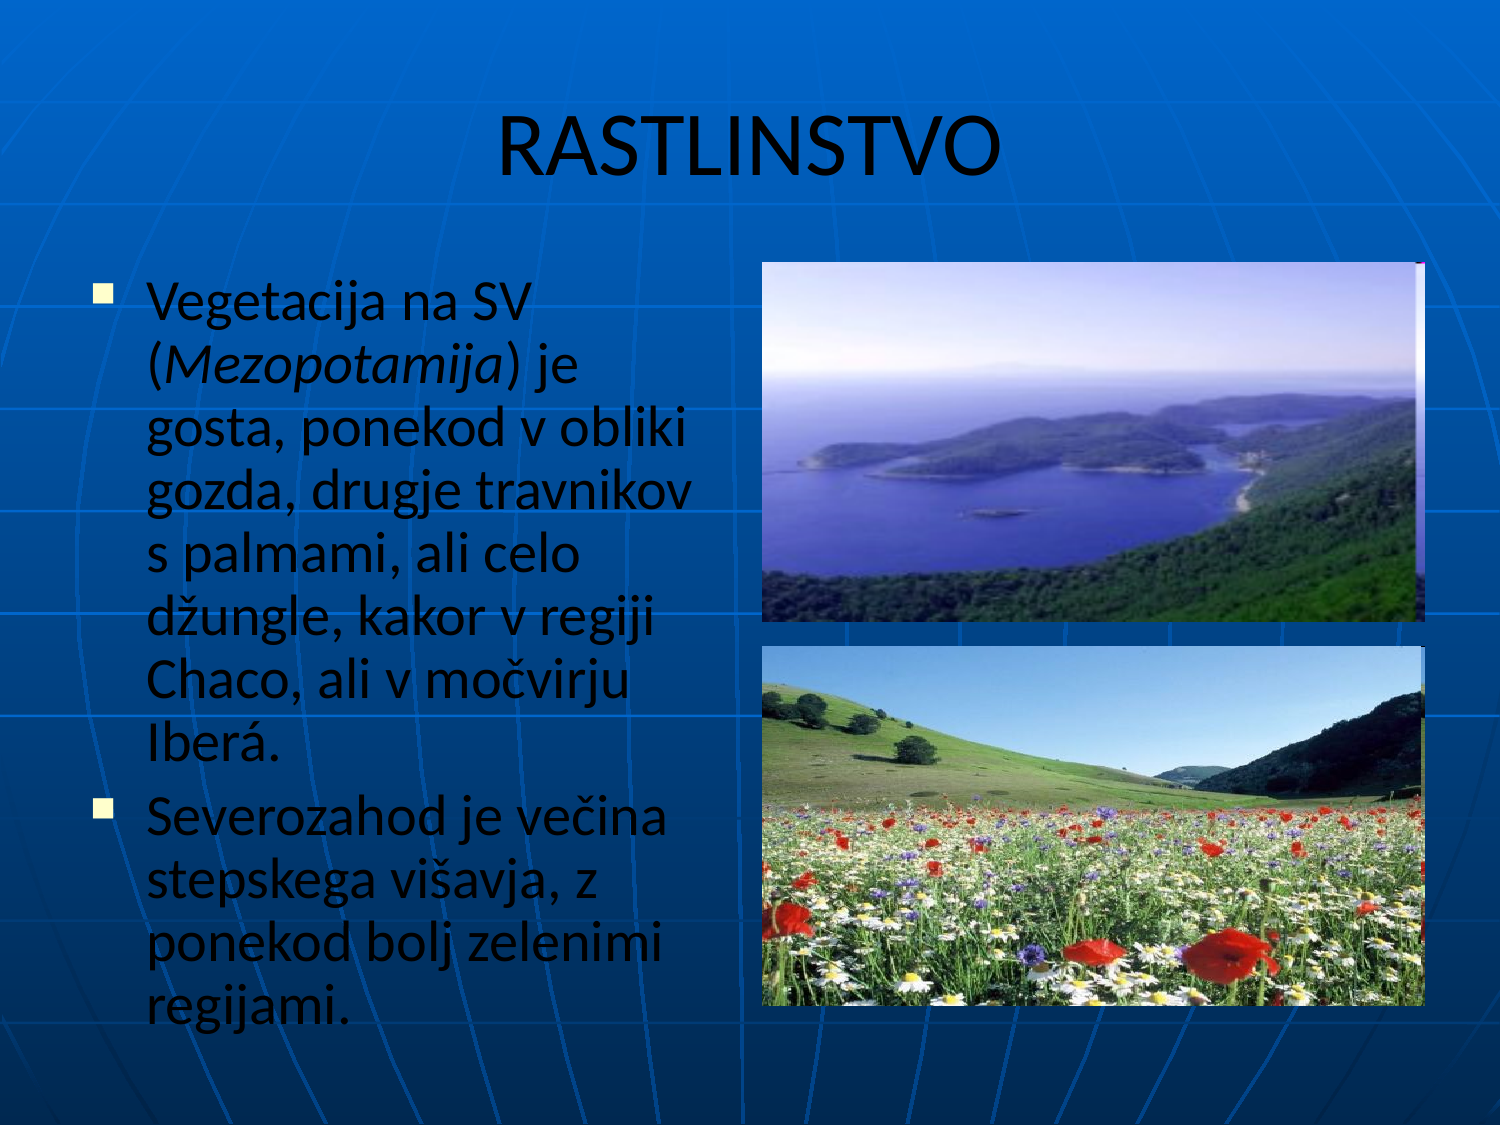

# RASTLINSTVO
Vegetacija na SV (Mezopotamija) je gosta, ponekod v obliki gozda, drugje travnikov s palmami, ali celo džungle, kakor v regiji Chaco, ali v močvirju Iberá.
Severozahod je večina stepskega višavja, z ponekod bolj zelenimi regijami.